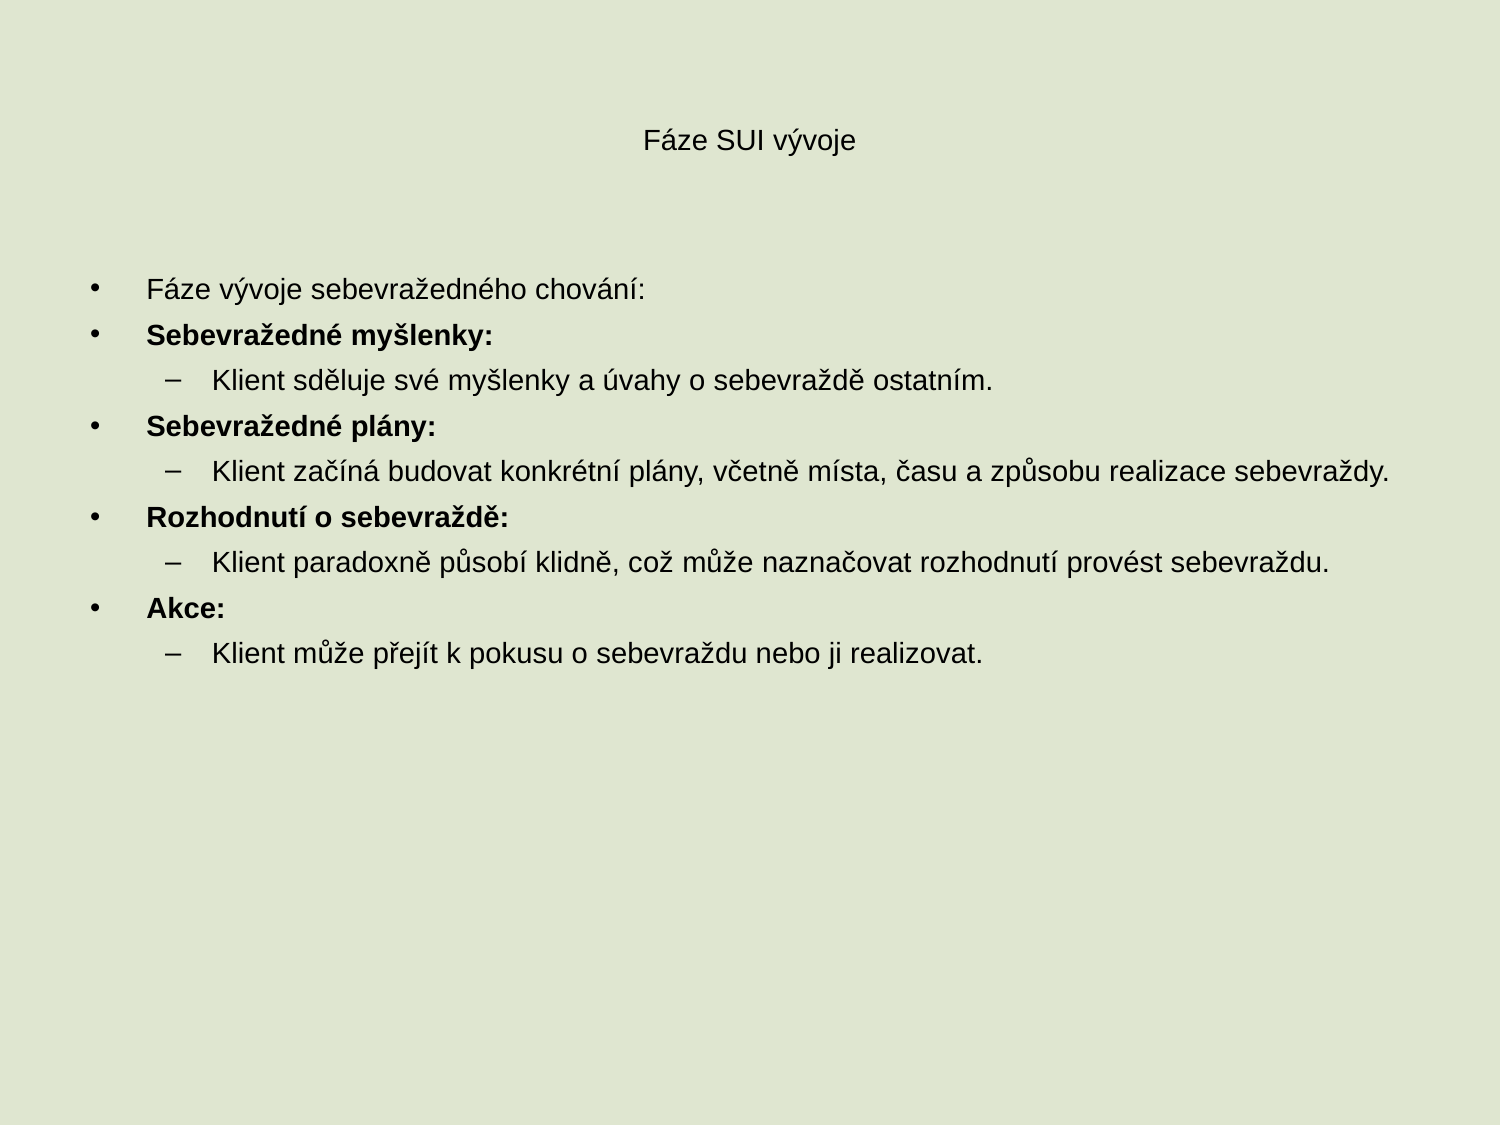

# Fáze SUI vývoje
Fáze vývoje sebevražedného chování:
Sebevražedné myšlenky:
Klient sděluje své myšlenky a úvahy o sebevraždě ostatním.
Sebevražedné plány:
Klient začíná budovat konkrétní plány, včetně místa, času a způsobu realizace sebevraždy.
Rozhodnutí o sebevraždě:
Klient paradoxně působí klidně, což může naznačovat rozhodnutí provést sebevraždu.
Akce:
Klient může přejít k pokusu o sebevraždu nebo ji realizovat.